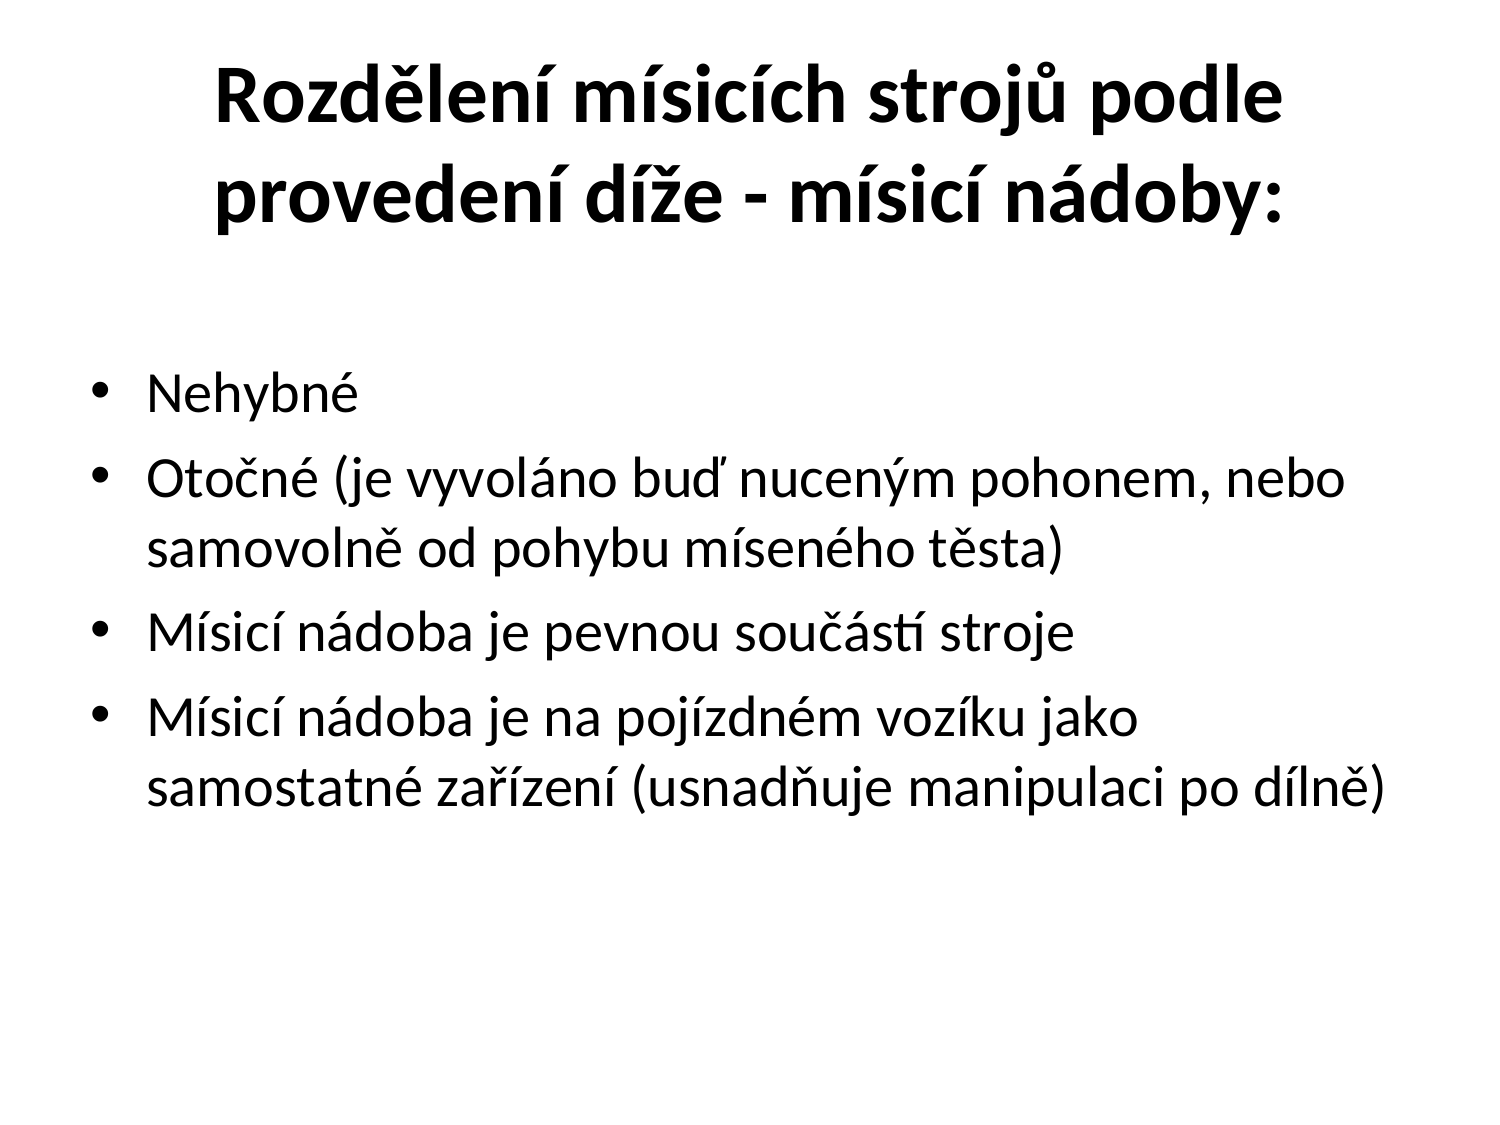

# Rozdělení mísicích strojů podle provedení díže - mísicí nádoby:
Nehybné
Otočné (je vyvoláno buď nuceným pohonem, nebo samovolně od pohybu míseného těsta)
Mísicí nádoba je pevnou součástí stroje
Mísicí nádoba je na pojízdném vozíku jako samostatné zařízení (usnadňuje manipulaci po dílně)